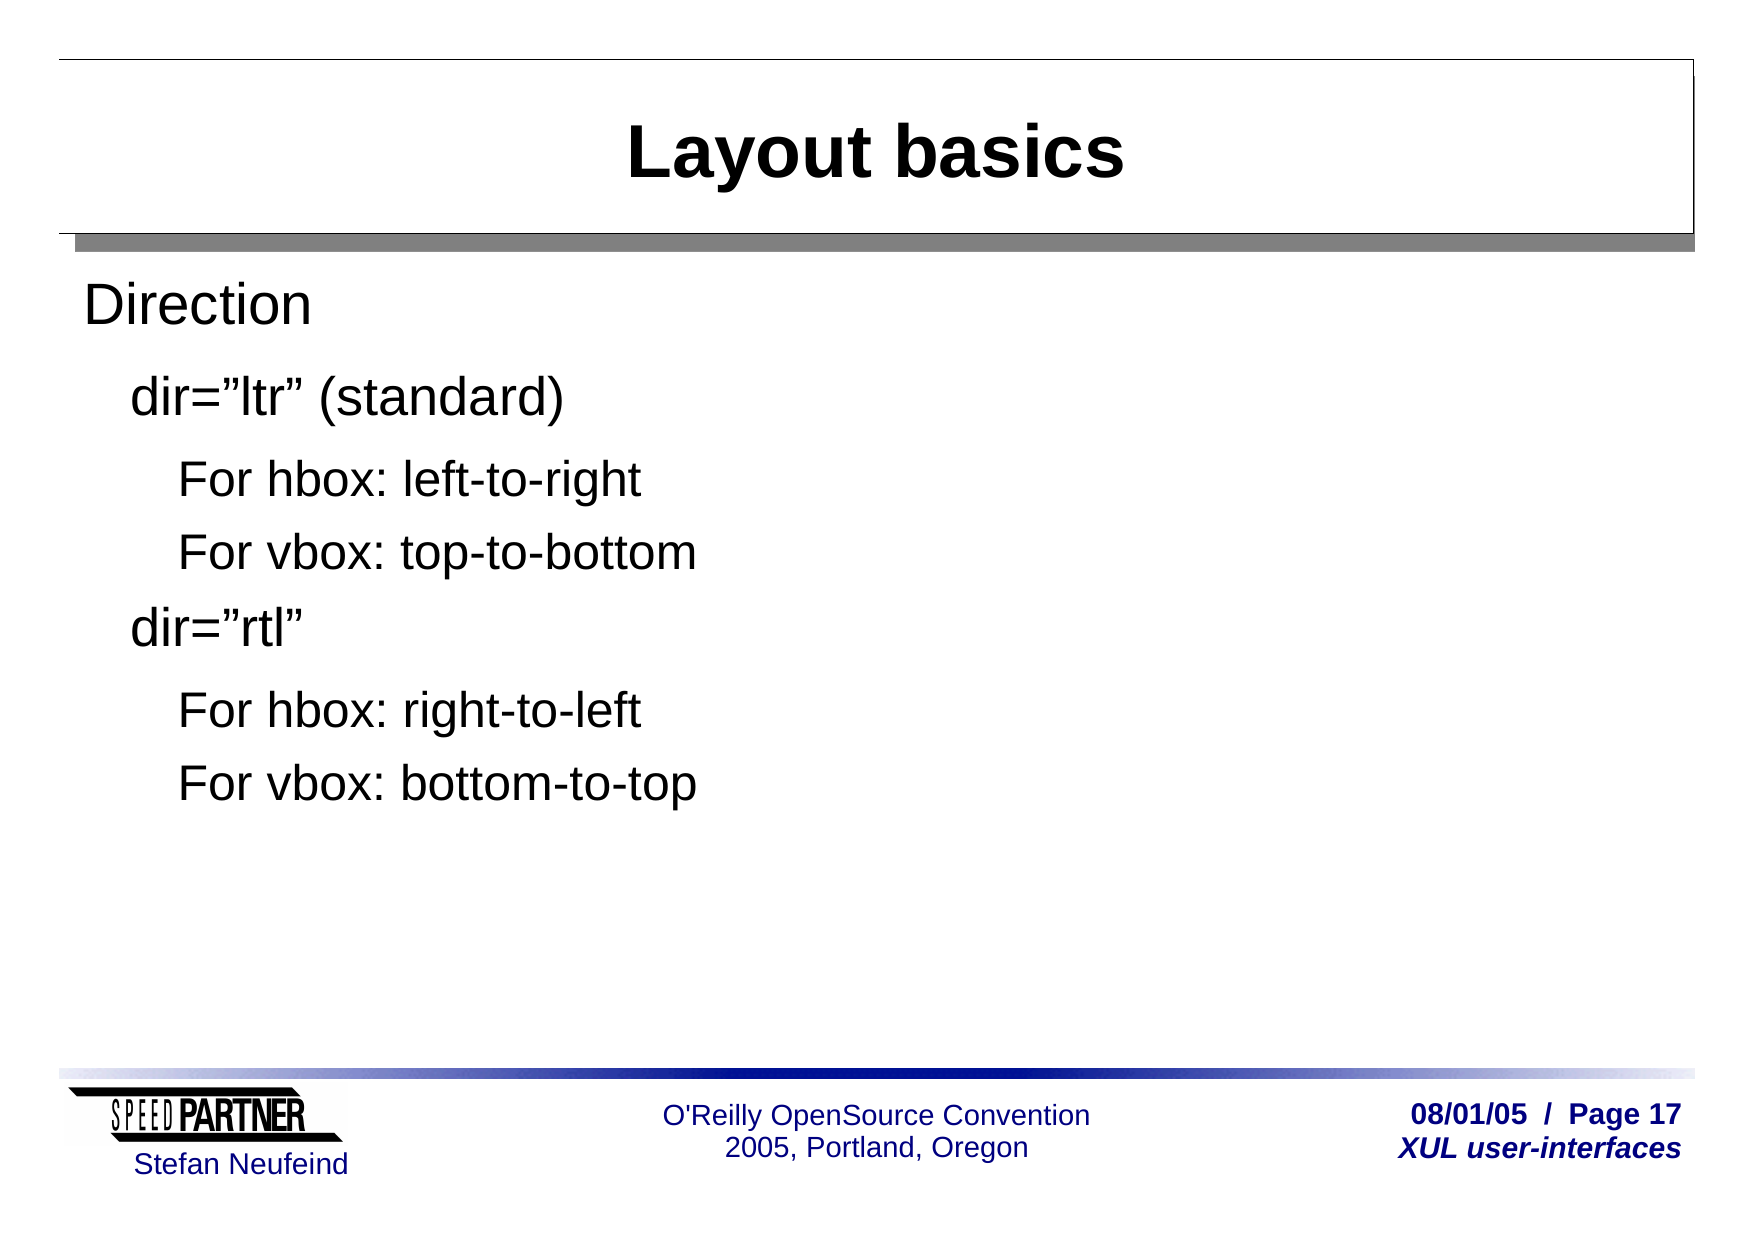

# Layout basics
Direction
dir=”ltr” (standard)
For hbox: left-to-right
For vbox: top-to-bottom
dir=”rtl”
For hbox: right-to-left
For vbox: bottom-to-top